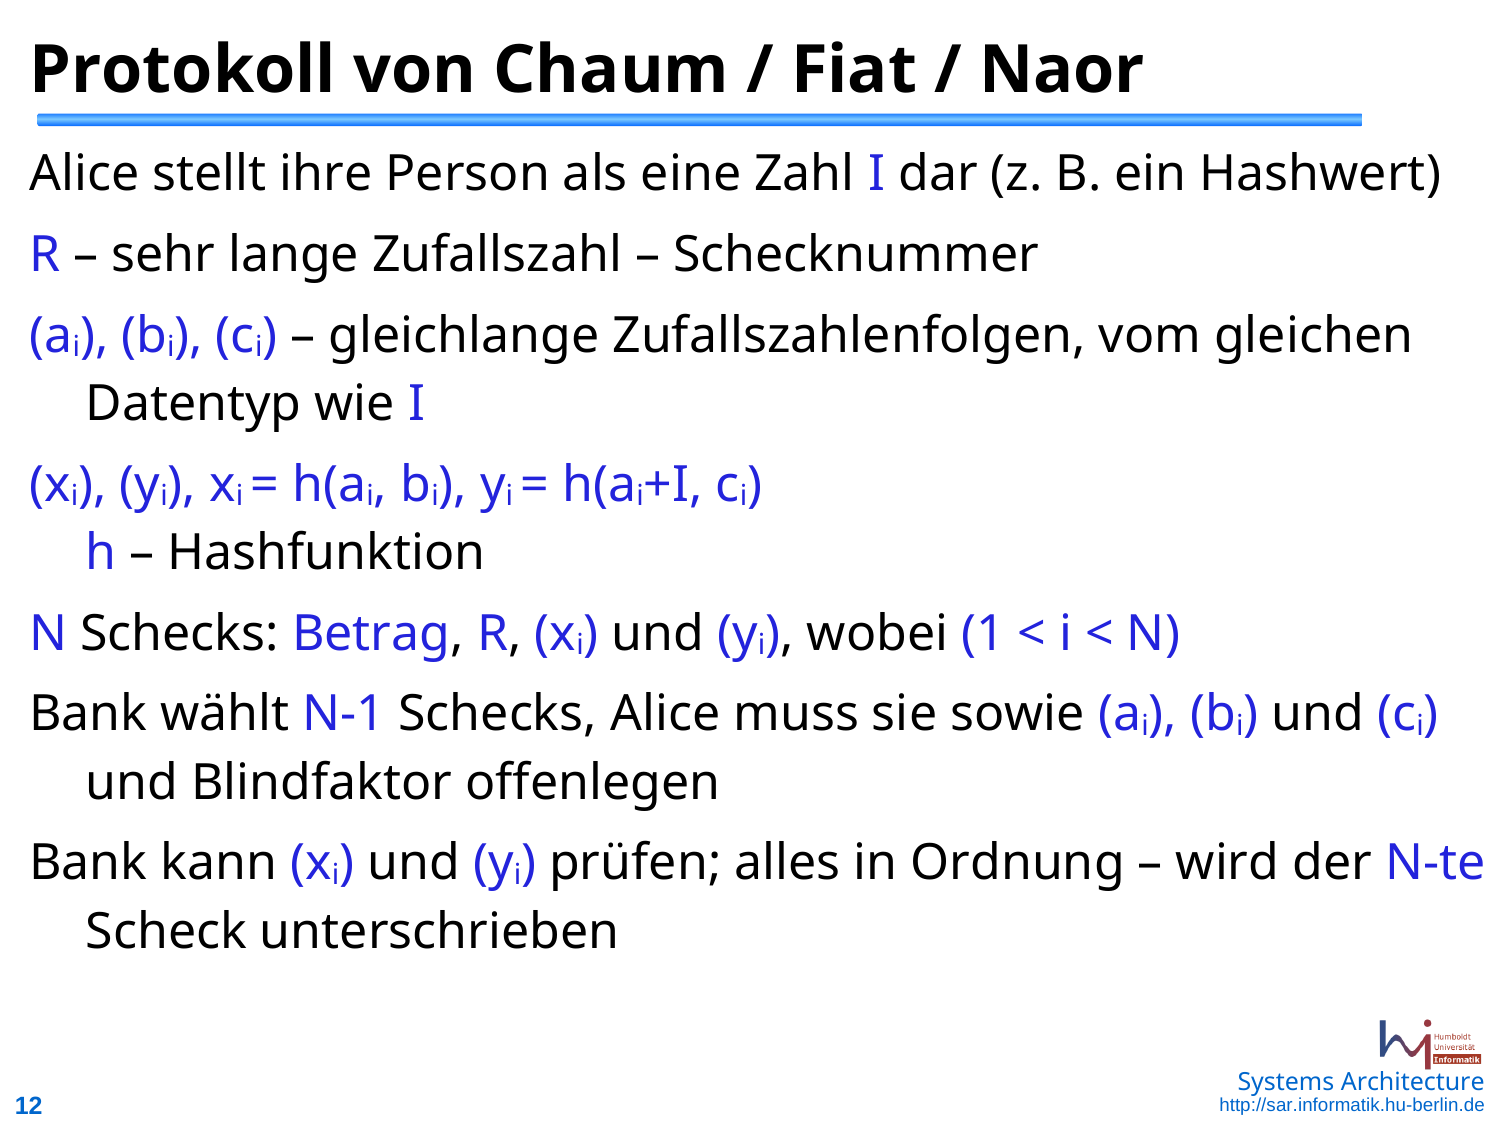

# Protokoll von Chaum / Fiat / Naor
Alice stellt ihre Person als eine Zahl I dar (z. B. ein Hashwert)
R – sehr lange Zufallszahl – Schecknummer
(ai), (bi), (ci) – gleichlange Zufallszahlenfolgen, vom gleichen Datentyp wie I
(xi), (yi), xi = h(ai, bi), yi = h(ai+I, ci)
h – Hashfunktion
N Schecks: Betrag, R, (xi) und (yi), wobei (1 < i < N)
Bank wählt N-1 Schecks, Alice muss sie sowie (ai), (bi) und (ci) und Blindfaktor offenlegen
Bank kann (xi) und (yi) prüfen; alles in Ordnung – wird der N-te Scheck unterschrieben